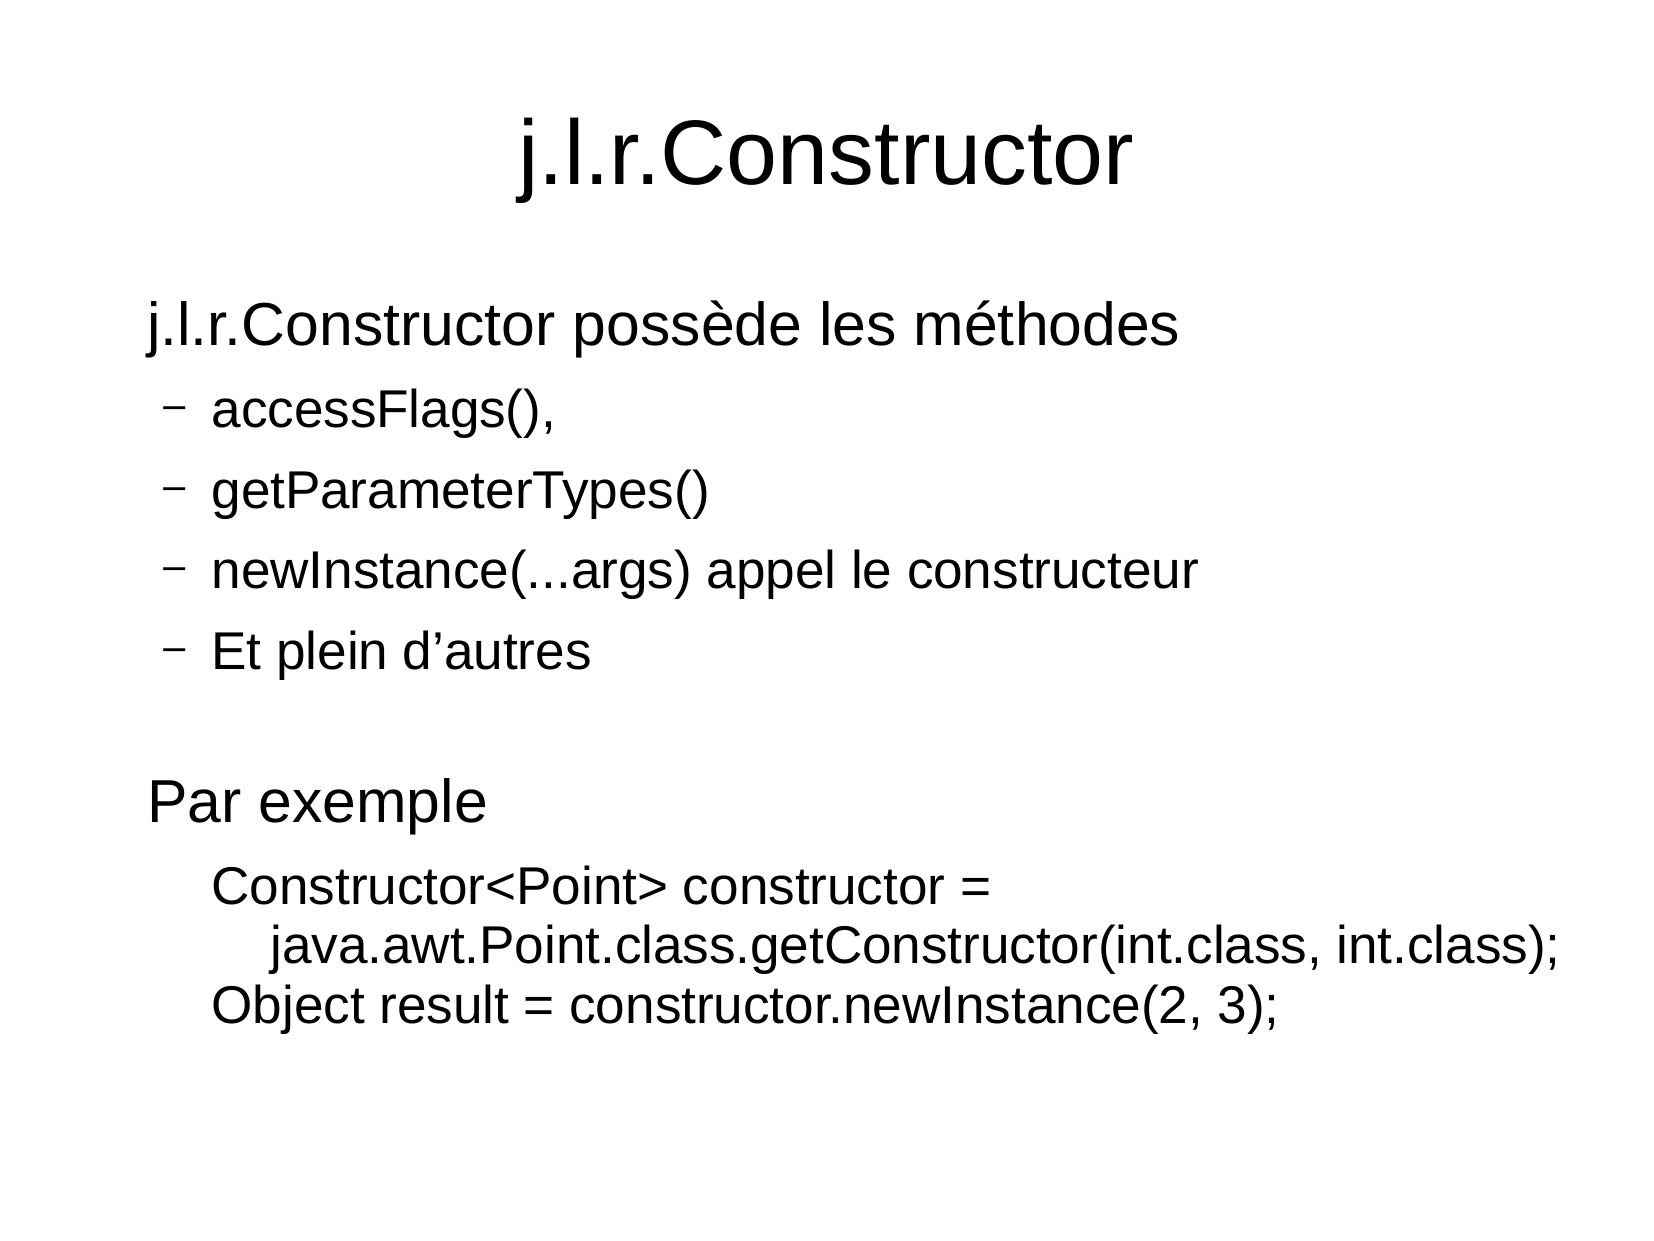

# j.l.r.Constructor
j.l.r.Constructor possède les méthodes
accessFlags(),
getParameterTypes()
newInstance(...args) appel le constructeur
Et plein d’autres
Par exemple
Constructor<Point> constructor =
 java.awt.Point.class.getConstructor(int.class, int.class);
Object result = constructor.newInstance(2, 3);